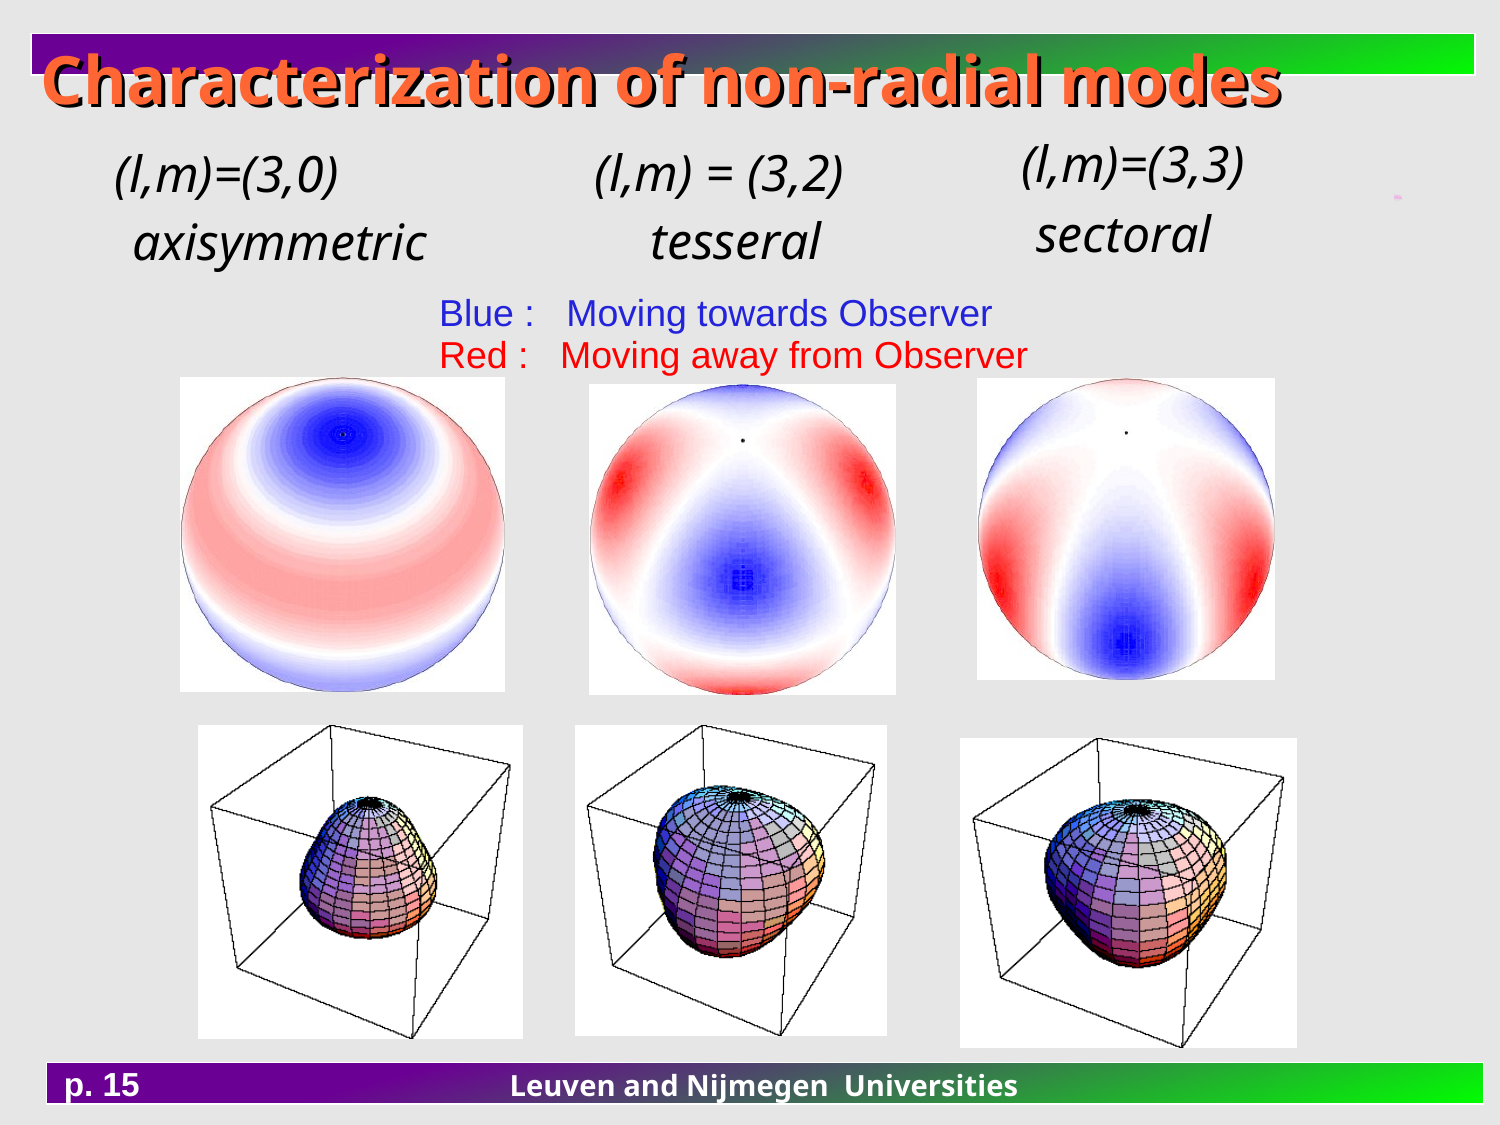

Characterization of non-radial modes
 (l,m)=(3,3) sectoral
# (l,m) = (3,2) tesseral
 (l,m)=(3,0) axisymmetric
[|m|= l]
Blue : Moving towards Observer
Red : Moving away from Observer